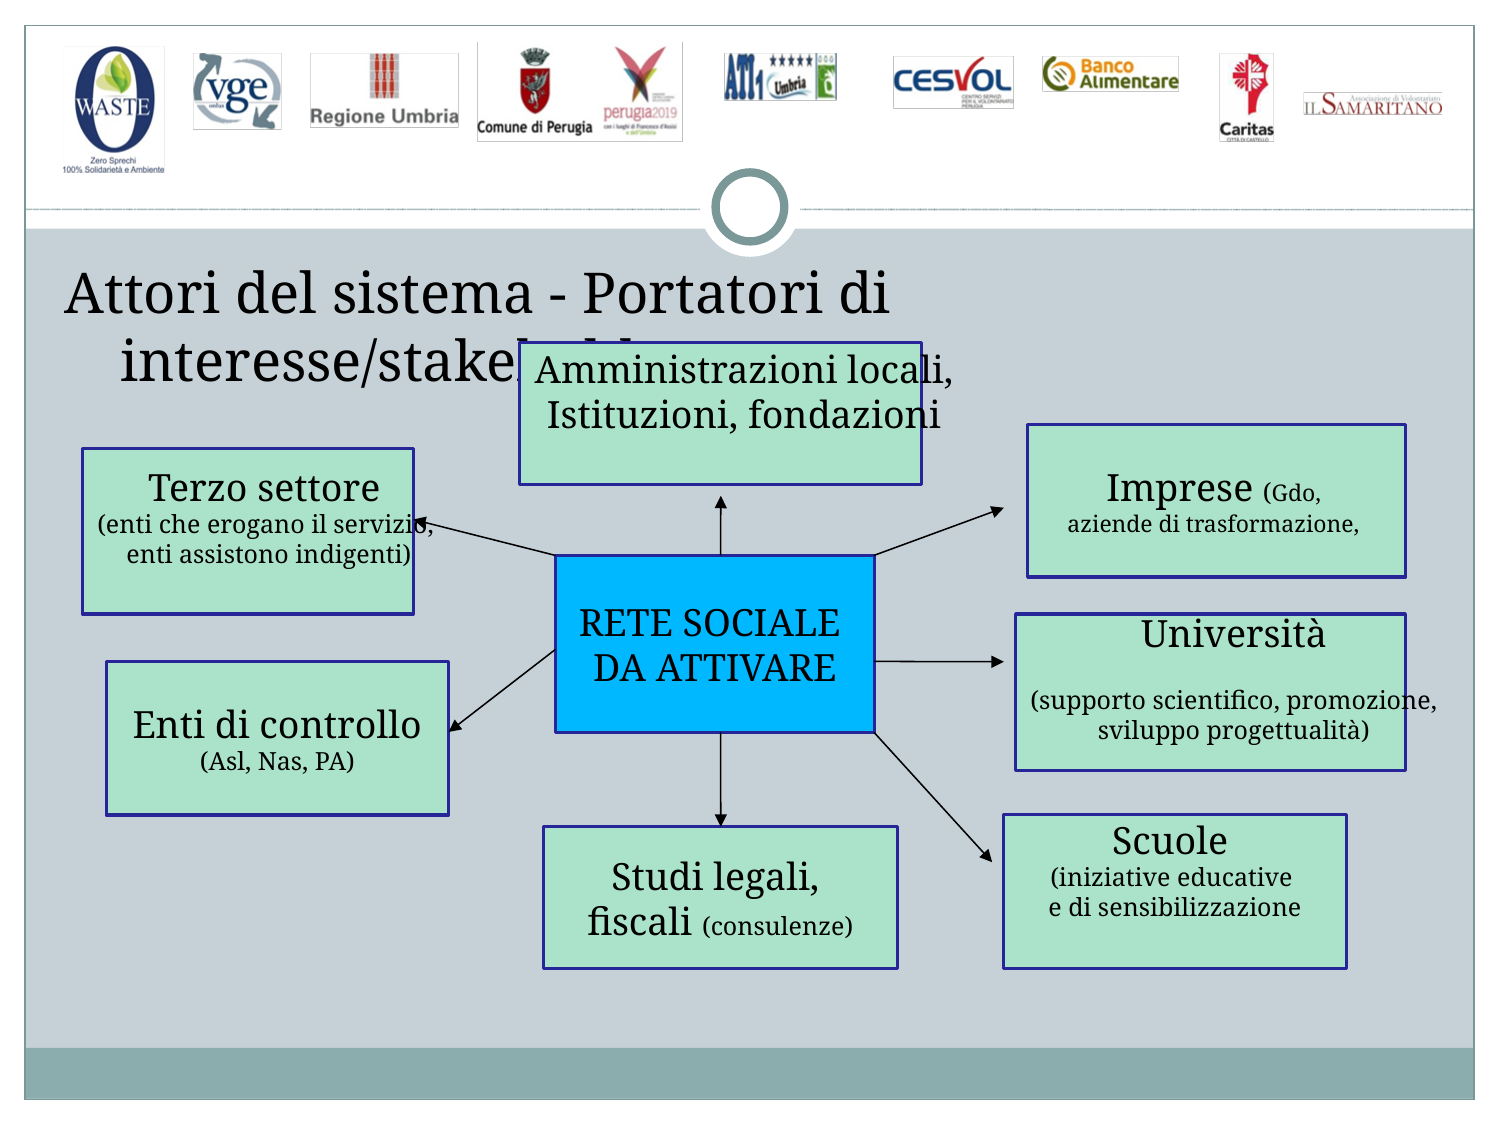

#
Attori del sistema - Portatori di interesse/stakeholders
Amministrazioni locali,
Istituzioni, fondazioni
Imprese (Gdo,
aziende di trasformazione,
Terzo settore
(enti che erogano il servizio,
enti assistono indigenti)
RETE SOCIALE
DA ATTIVARE
Università
(supporto scientifico, promozione,
sviluppo progettualità)
Enti di controllo
(Asl, Nas, PA)
Scuole
(iniziative educative
e di sensibilizzazione
Studi legali,
fiscali (consulenze)